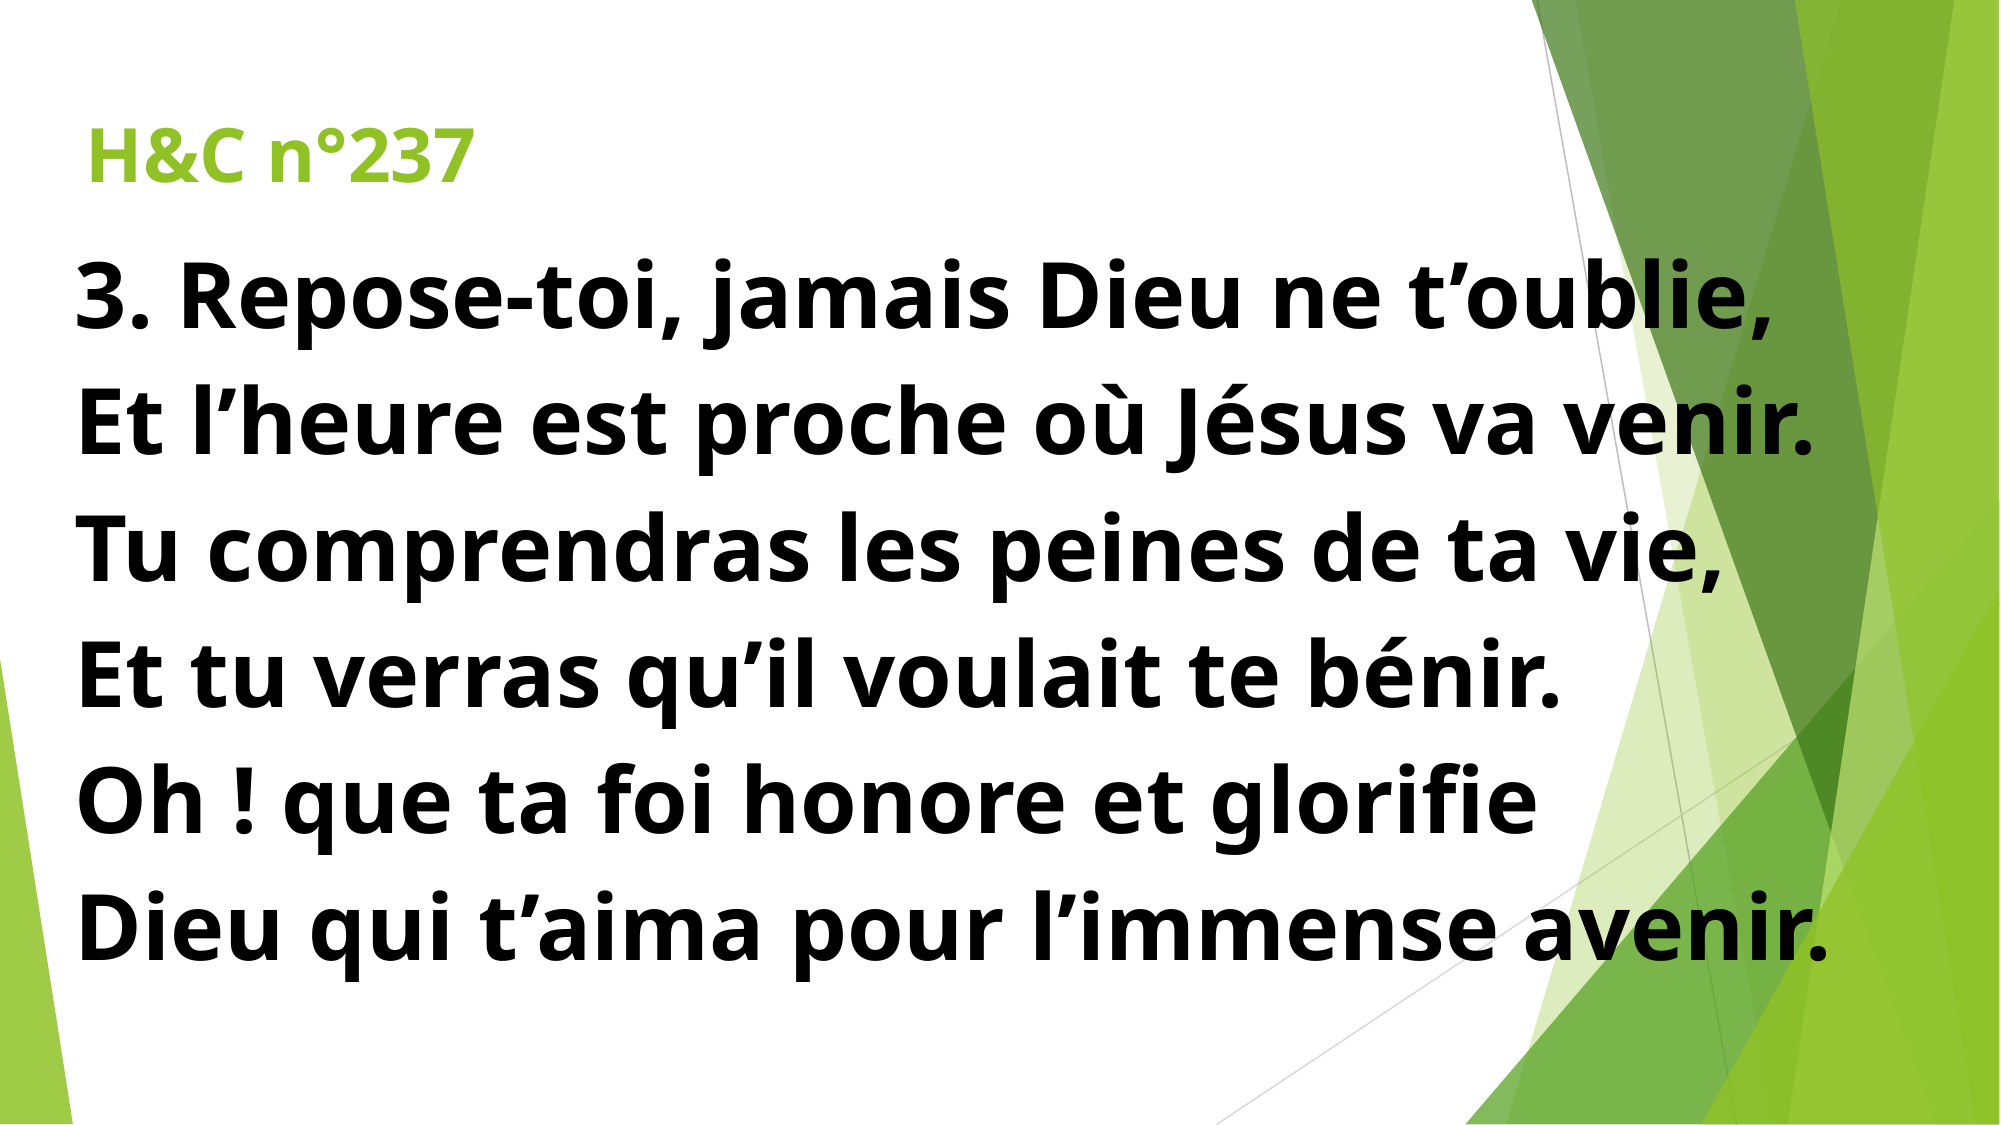

H&C n°237
3. Repose-toi, jamais Dieu ne t’oublie,
Et l’heure est proche où Jésus va venir.
Tu comprendras les peines de ta vie,
Et tu verras qu’il voulait te bénir.
Oh ! que ta foi honore et glorifie
Dieu qui t’aima pour l’immense avenir.